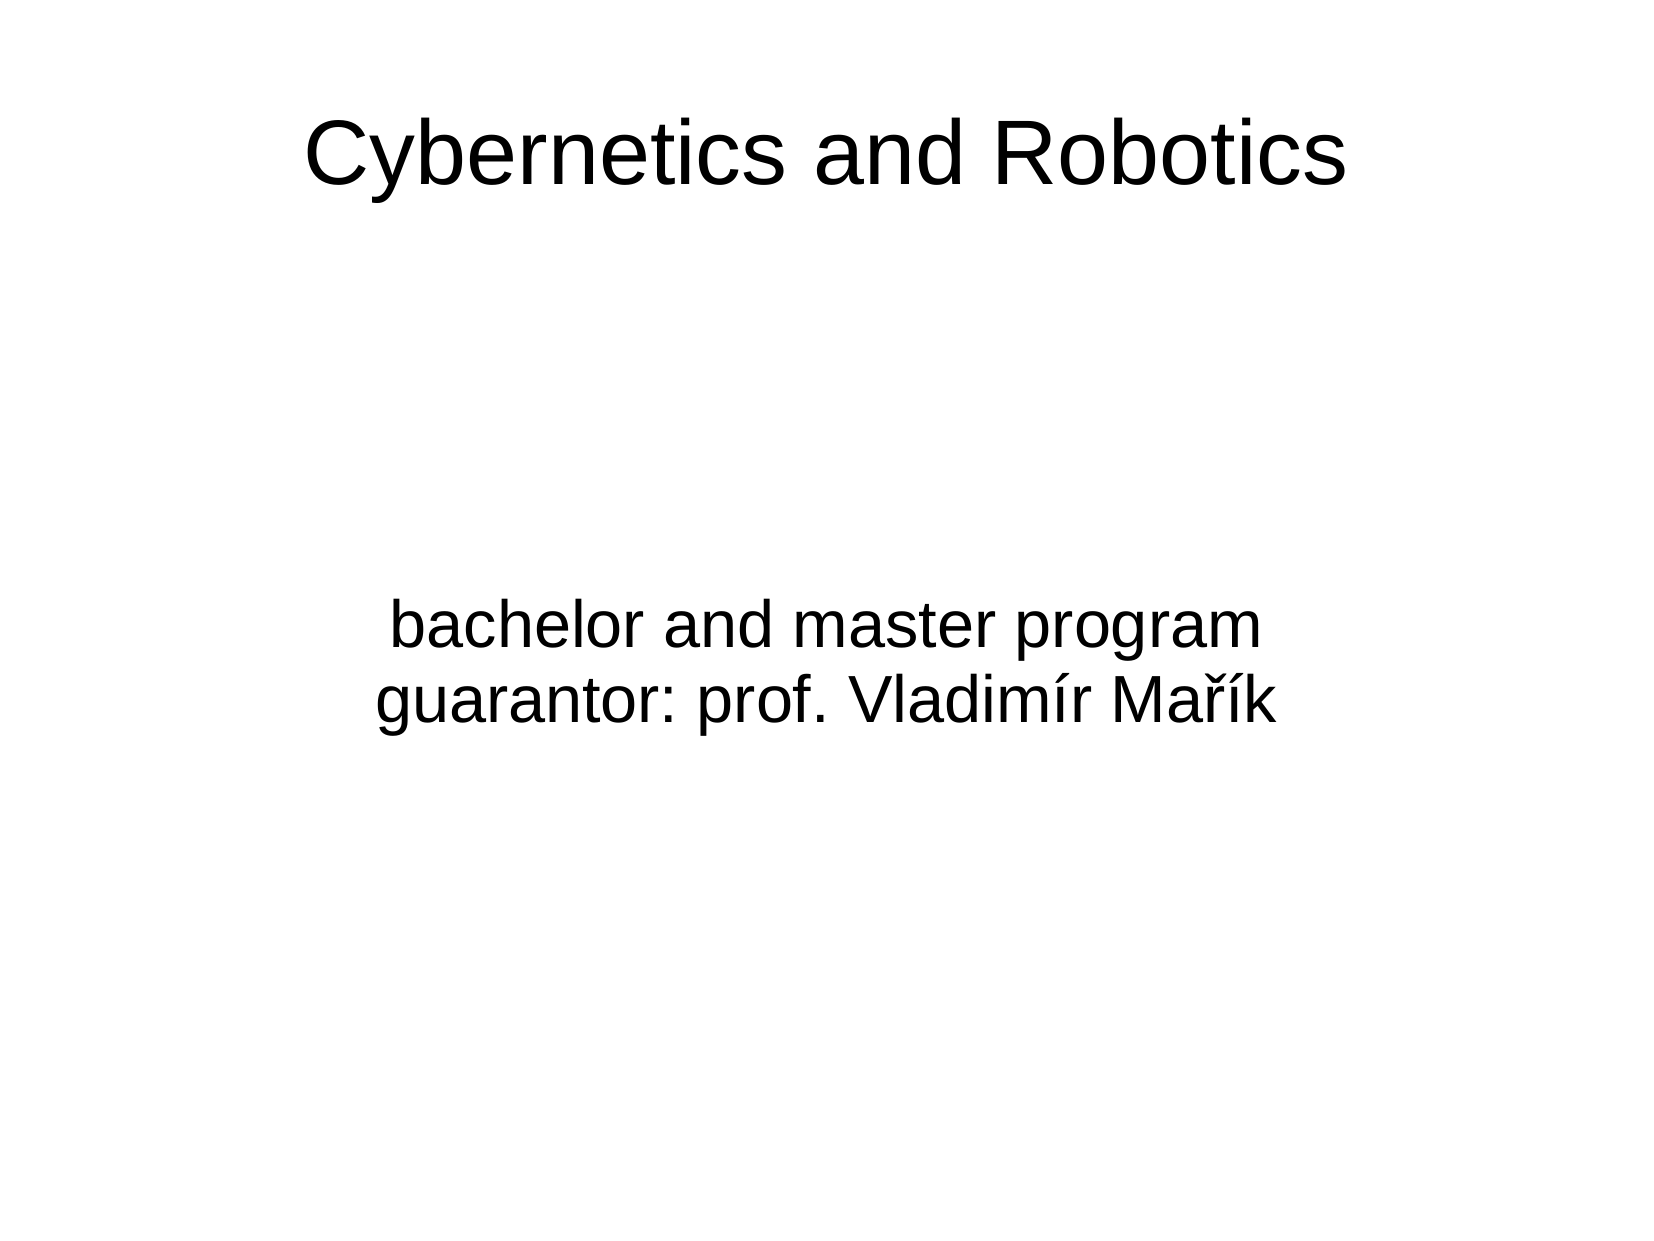

# Cybernetics and Robotics
bachelor and master program
guarantor: prof. Vladimír Mařík